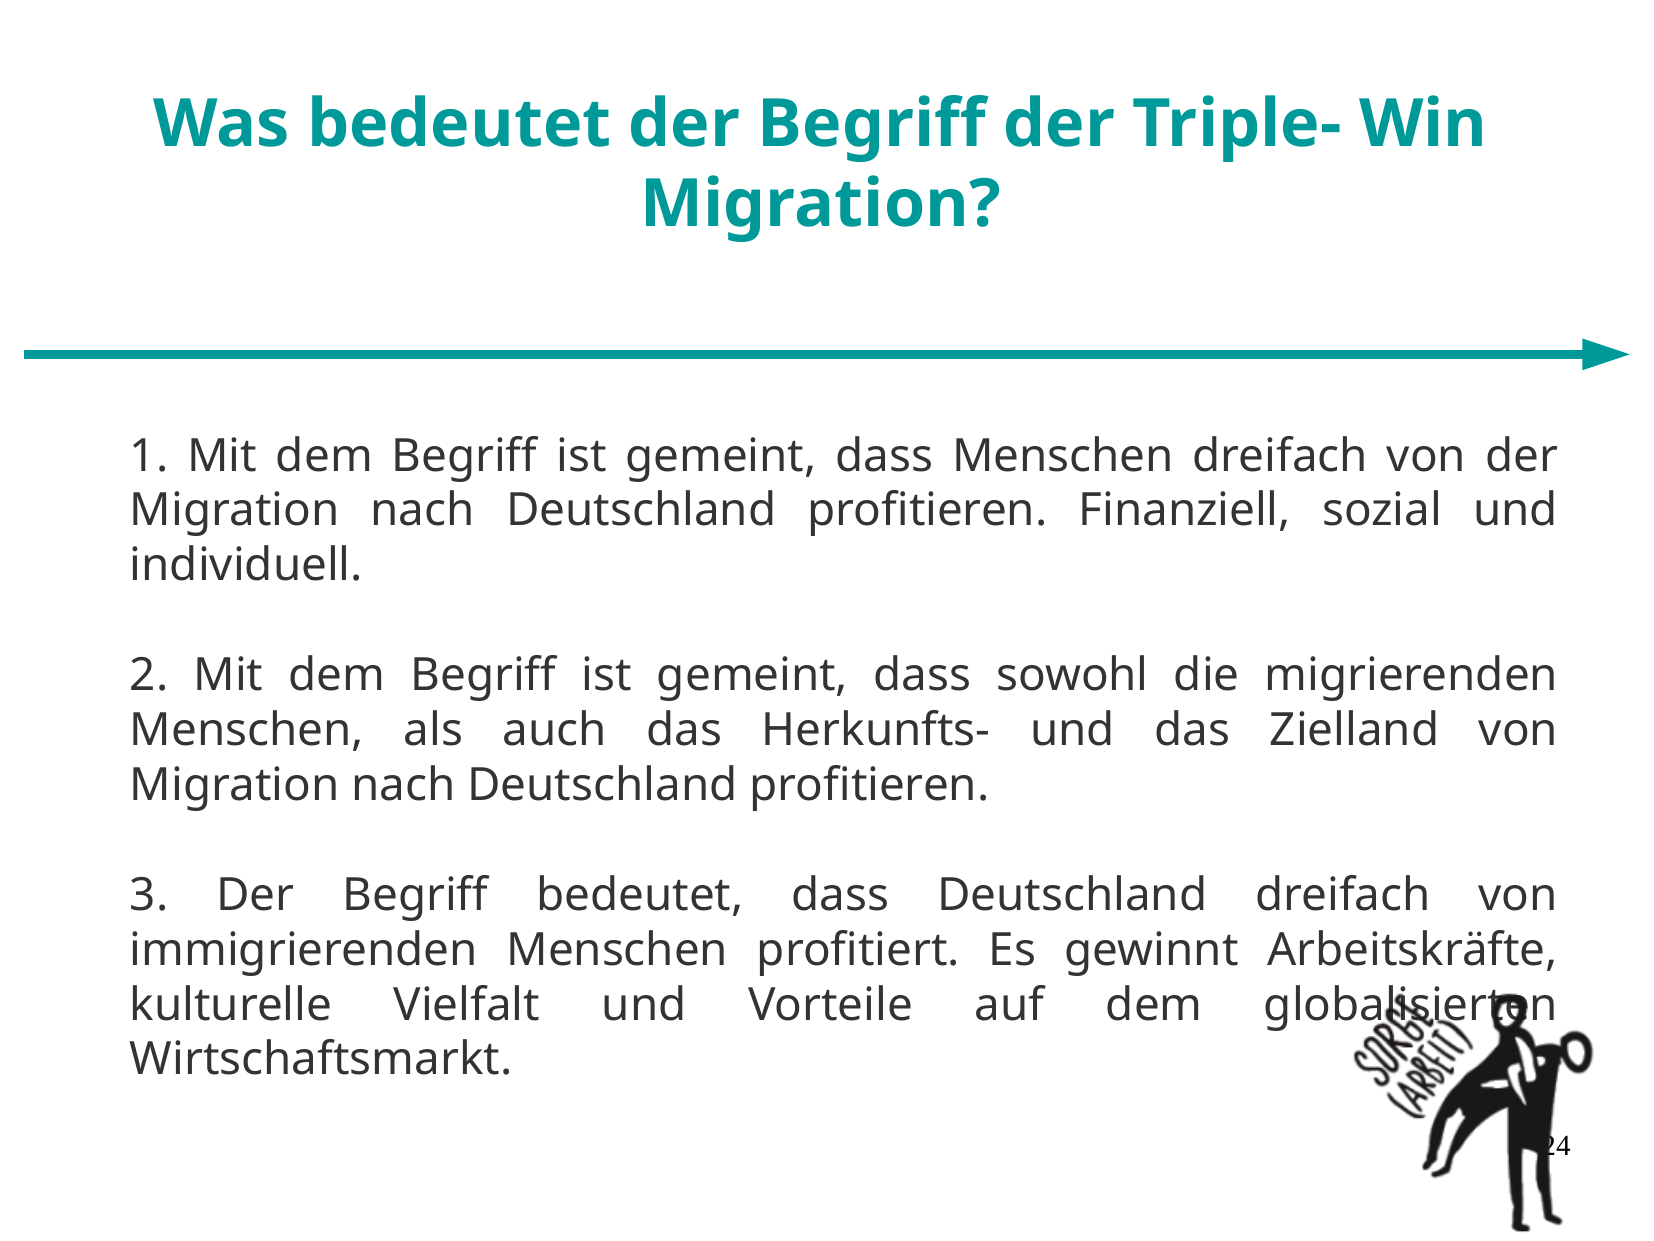

# Was bedeutet der Begriff der Triple- Win Migration?
1. Mit dem Begriff ist gemeint, dass Menschen dreifach von der Migration nach Deutschland profitieren. Finanziell, sozial und individuell.
2. Mit dem Begriff ist gemeint, dass sowohl die migrierenden Menschen, als auch das Herkunfts- und das Zielland von Migration nach Deutschland profitieren.
3. Der Begriff bedeutet, dass Deutschland dreifach von immigrierenden Menschen profitiert. Es gewinnt Arbeitskräfte, kulturelle Vielfalt und Vorteile auf dem globalisierten Wirtschaftsmarkt.
24